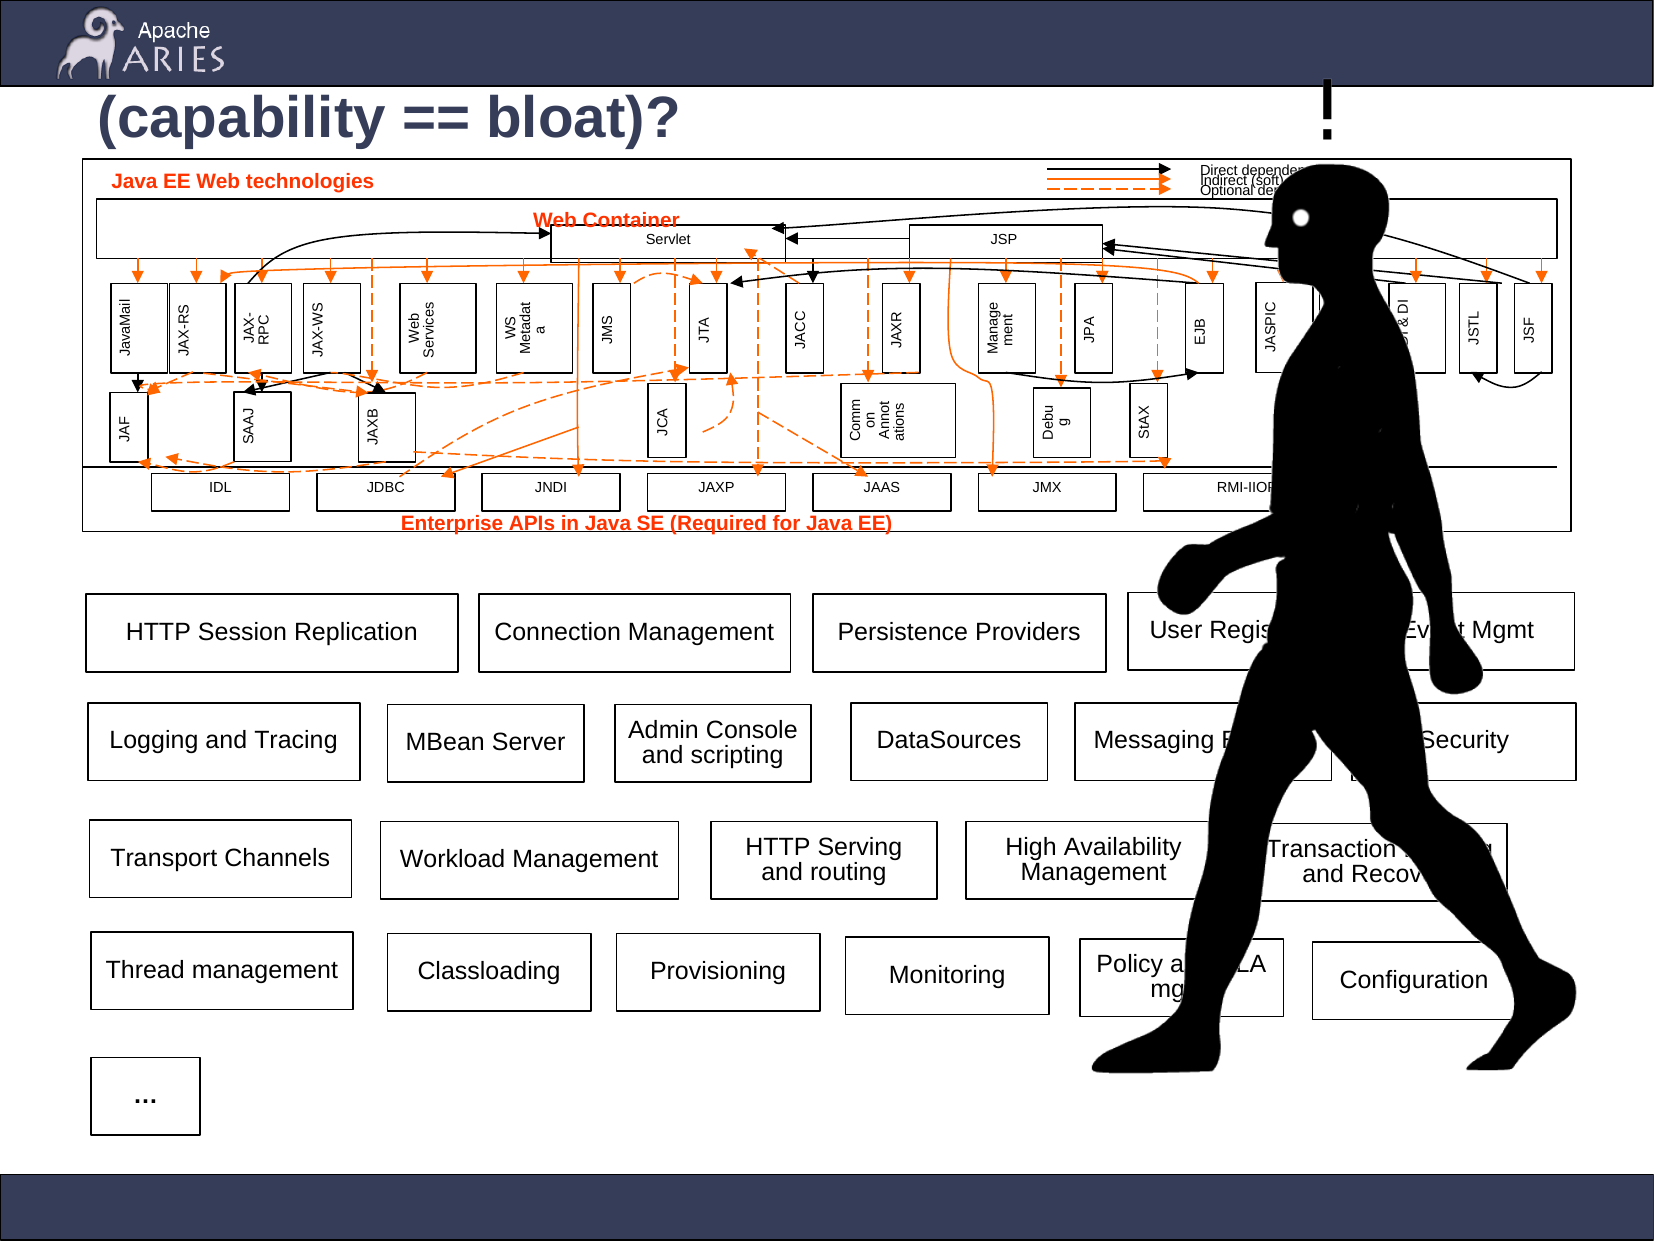

# (capability == bloat)?
Direct dependency
Java EE Web technologies
Indirect (soft) dependency
Optional dependencies
Web Container
Servlet
JSP
JASPIC
JavaMail
JAX-RS
JAX-RPC
JAX-WS
Web Services
WS Metadata
JMS
JTA
JACC
JAXR
Management
JPA
EJB
HTTP/SSL
CDI & DI
JSTL
JSF
JCA
Common Annotations
StAX
Debug
SAAJ
JAF
JAXB
IDL
JDBC
JNDI
JAXP
JAAS
JMX
RMI-IIOP
Enterprise APIs in Java SE (Required for Java EE)
User Registries
Event Mgmt
HTTP Session Replication
Connection Management
Persistence Providers
Logging and Tracing
DataSources
Messaging Engines
Security
MBean Server
Admin Console
and scripting
Transport Channels
Workload Management
HTTP Serving
and routing
High Availability
Management
Transaction Logging
and Recovery
Thread management
Classloading
Provisioning
Monitoring
Policy and SLA
mgmt
Configuration
…
March12, 2010
QCon London 2010 Ian Robinson
9